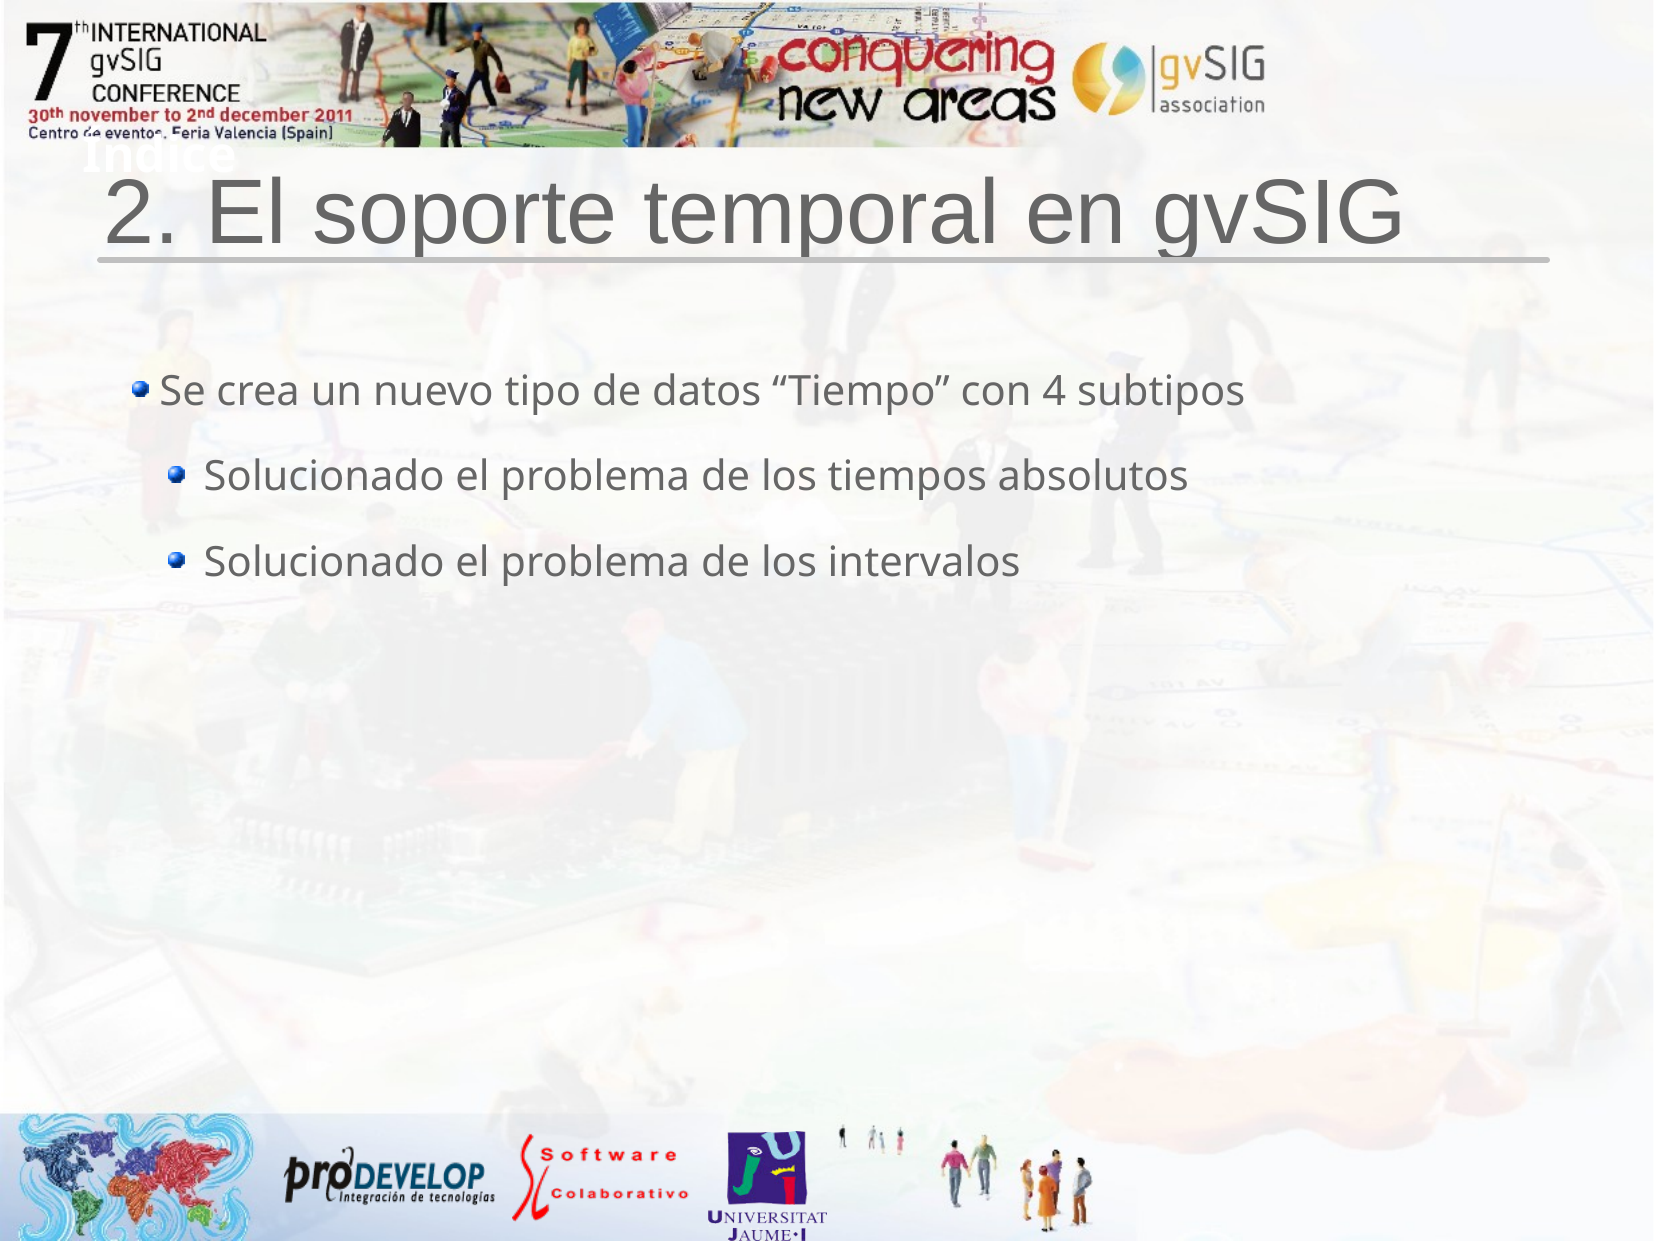

# Índice
2. El soporte temporal en gvSIG
 Se crea un nuevo tipo de datos “Tiempo” con 4 subtipos
Solucionado el problema de los tiempos absolutos
Solucionado el problema de los intervalos